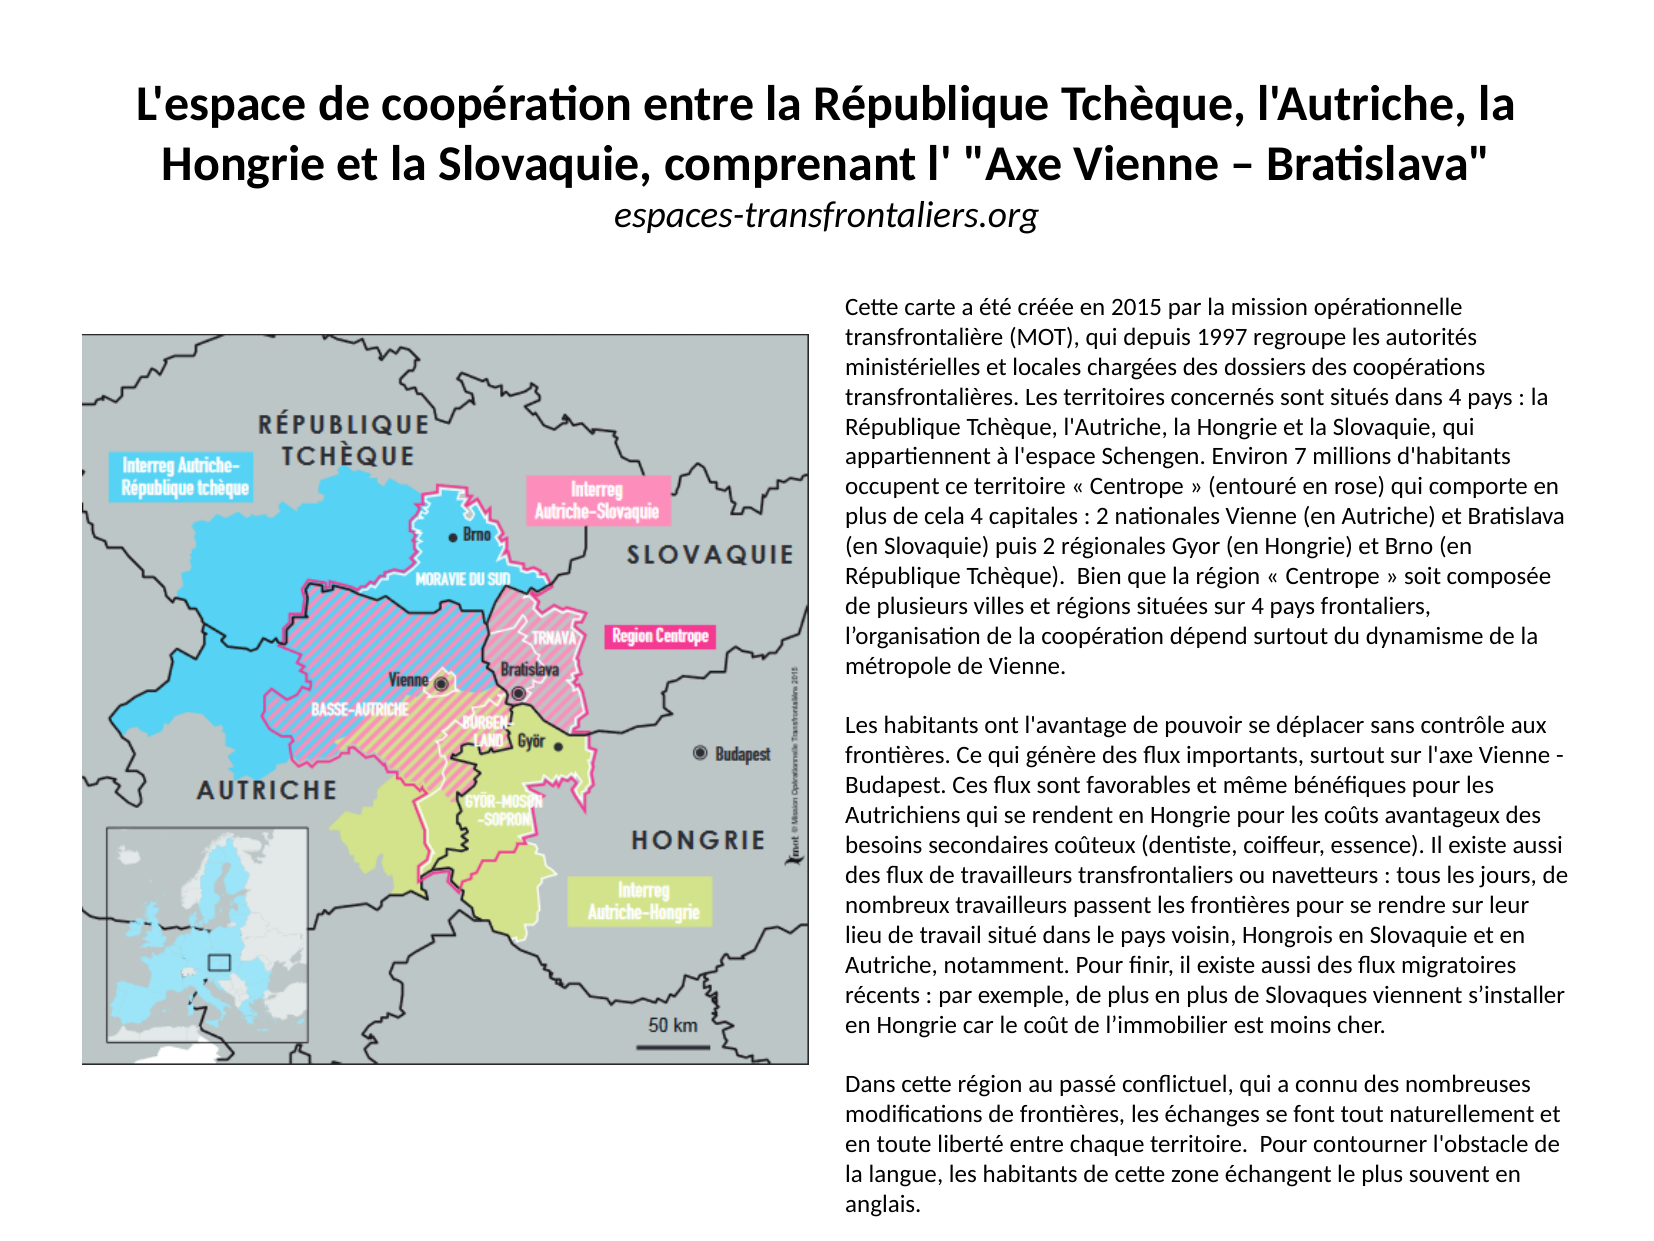

# L'espace de coopération entre la République Tchèque, l'Autriche, la Hongrie et la Slovaquie, comprenant l' "Axe Vienne – Bratislava" espaces-transfrontaliers.org
Cette carte a été créée en 2015 par la mission opérationnelle transfrontalière (MOT), qui depuis 1997 regroupe les autorités ministérielles et locales chargées des dossiers des coopérations transfrontalières. Les territoires concernés sont situés dans 4 pays : la République Tchèque, l'Autriche, la Hongrie et la Slovaquie, qui appartiennent à l'espace Schengen. Environ 7 millions d'habitants occupent ce territoire « Centrope » (entouré en rose) qui comporte en plus de cela 4 capitales : 2 nationales Vienne (en Autriche) et Bratislava (en Slovaquie) puis 2 régionales Gyor (en Hongrie) et Brno (en République Tchèque). Bien que la région « Centrope » soit composée de plusieurs villes et régions situées sur 4 pays frontaliers, l’organisation de la coopération dépend surtout du dynamisme de la métropole de Vienne.
Les habitants ont l'avantage de pouvoir se déplacer sans contrôle aux frontières. Ce qui génère des flux importants, surtout sur l'axe Vienne - Budapest. Ces flux sont favorables et même bénéfiques pour les Autrichiens qui se rendent en Hongrie pour les coûts avantageux des besoins secondaires coûteux (dentiste, coiffeur, essence). Il existe aussi des flux de travailleurs transfrontaliers ou navetteurs : tous les jours, de nombreux travailleurs passent les frontières pour se rendre sur leur lieu de travail situé dans le pays voisin, Hongrois en Slovaquie et en Autriche, notamment. Pour finir, il existe aussi des flux migratoires récents : par exemple, de plus en plus de Slovaques viennent s’installer en Hongrie car le coût de l’immobilier est moins cher.
Dans cette région au passé conflictuel, qui a connu des nombreuses modifications de frontières, les échanges se font tout naturellement et en toute liberté entre chaque territoire. Pour contourner l'obstacle de la langue, les habitants de cette zone échangent le plus souvent en anglais.